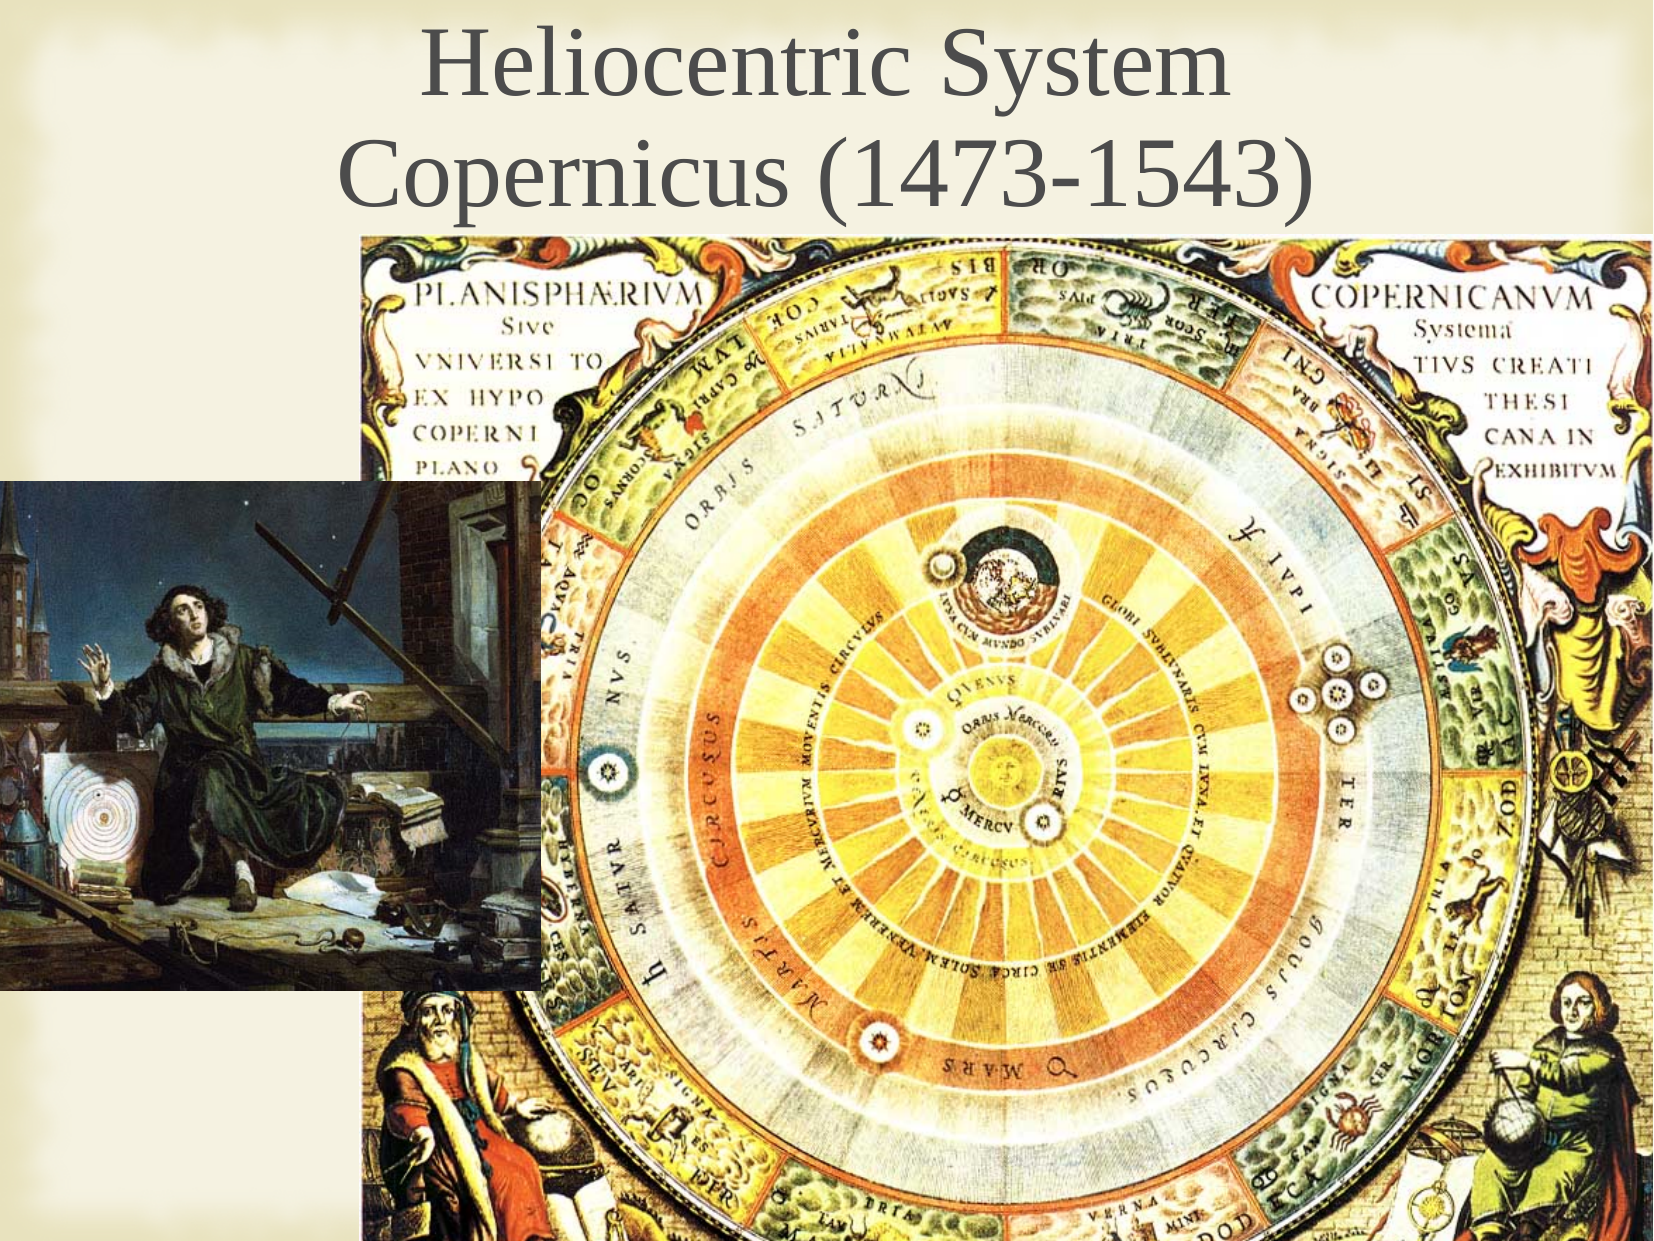

# Heliocentric System Copernicus (1473-1543)
The First Three Minutes, UNC Wilmington, College Day-2008
7